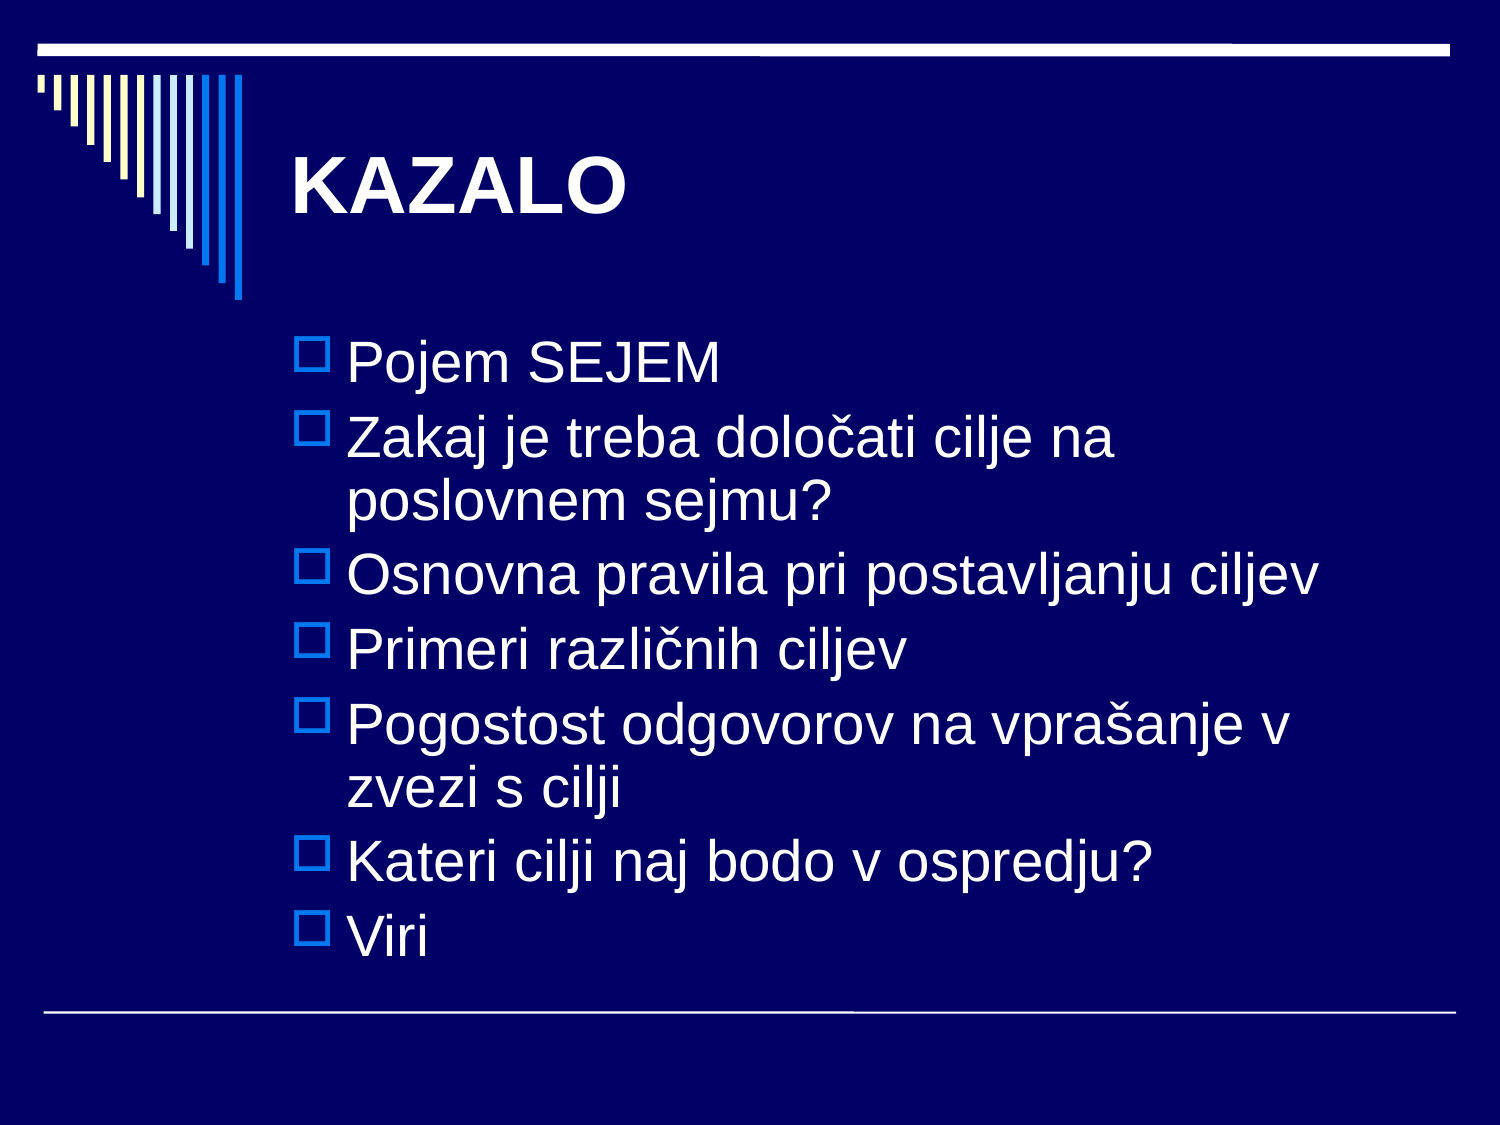

# KAZALO
Pojem SEJEM
Zakaj je treba določati cilje na poslovnem sejmu?
Osnovna pravila pri postavljanju ciljev
Primeri različnih ciljev
Pogostost odgovorov na vprašanje v zvezi s cilji
Kateri cilji naj bodo v ospredju?
Viri